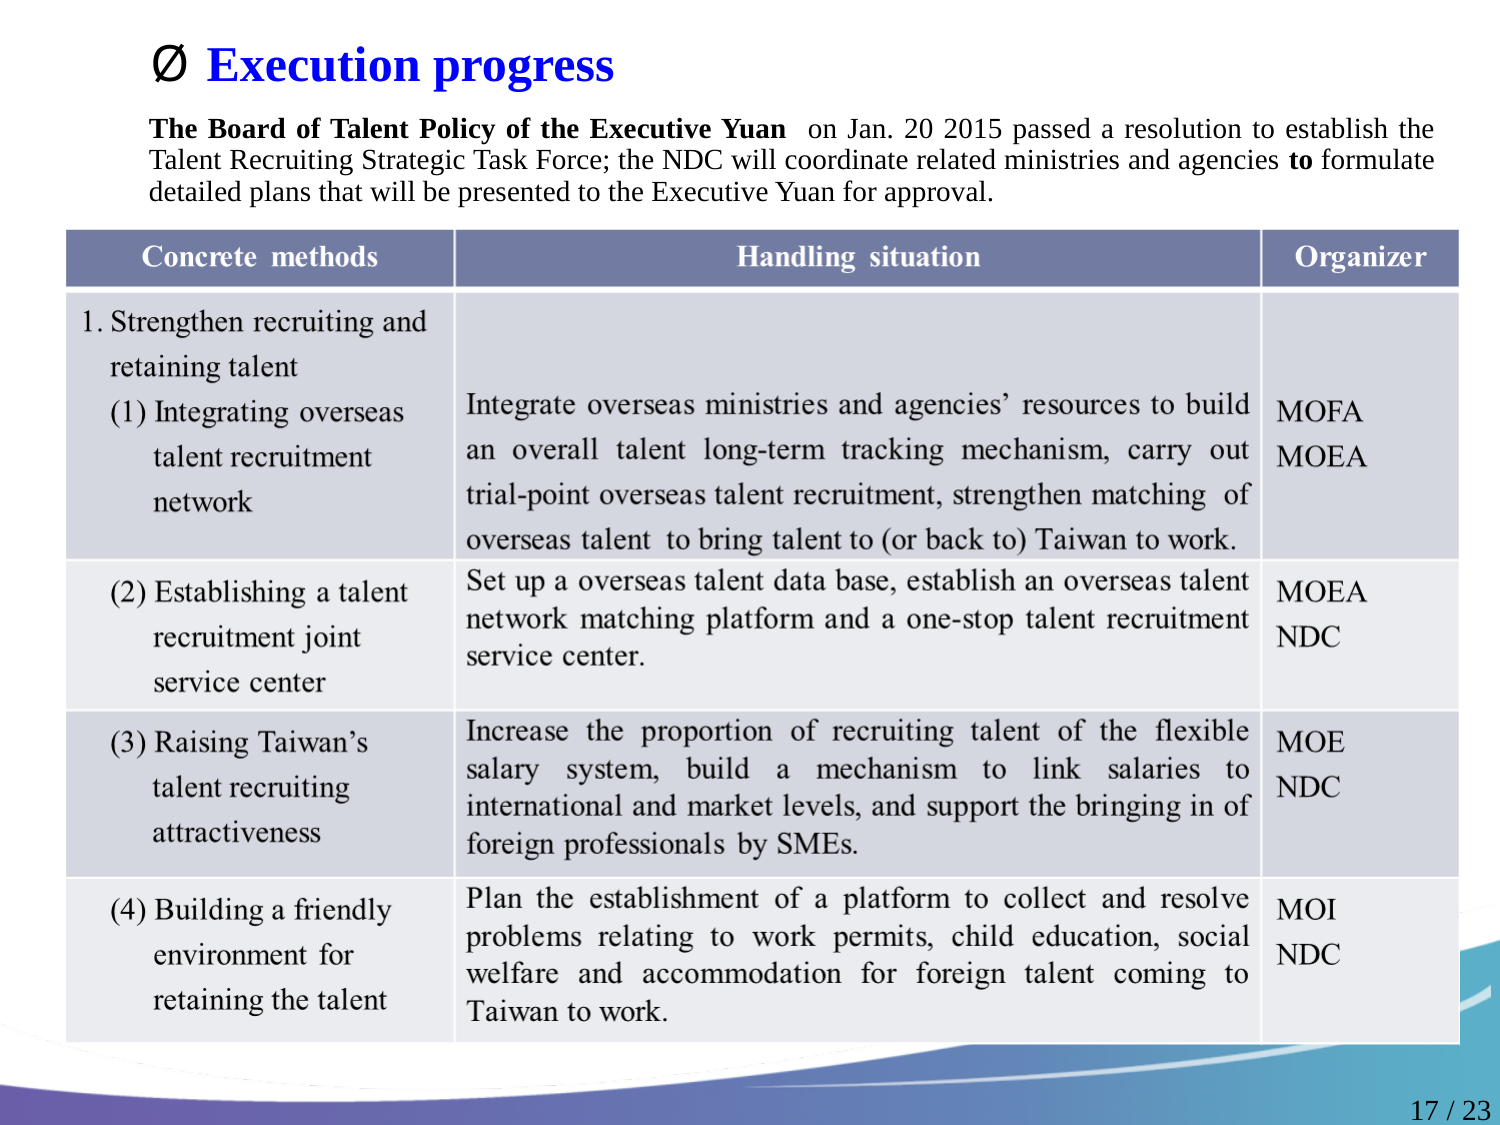

Execution progress
The Board of Talent Policy of the Executive Yuan on Jan. 20 2015 passed a resolution to establish the Talent Recruiting Strategic Task Force; the NDC will coordinate related ministries and agencies to formulate detailed plans that will be presented to the Executive Yuan for approval.